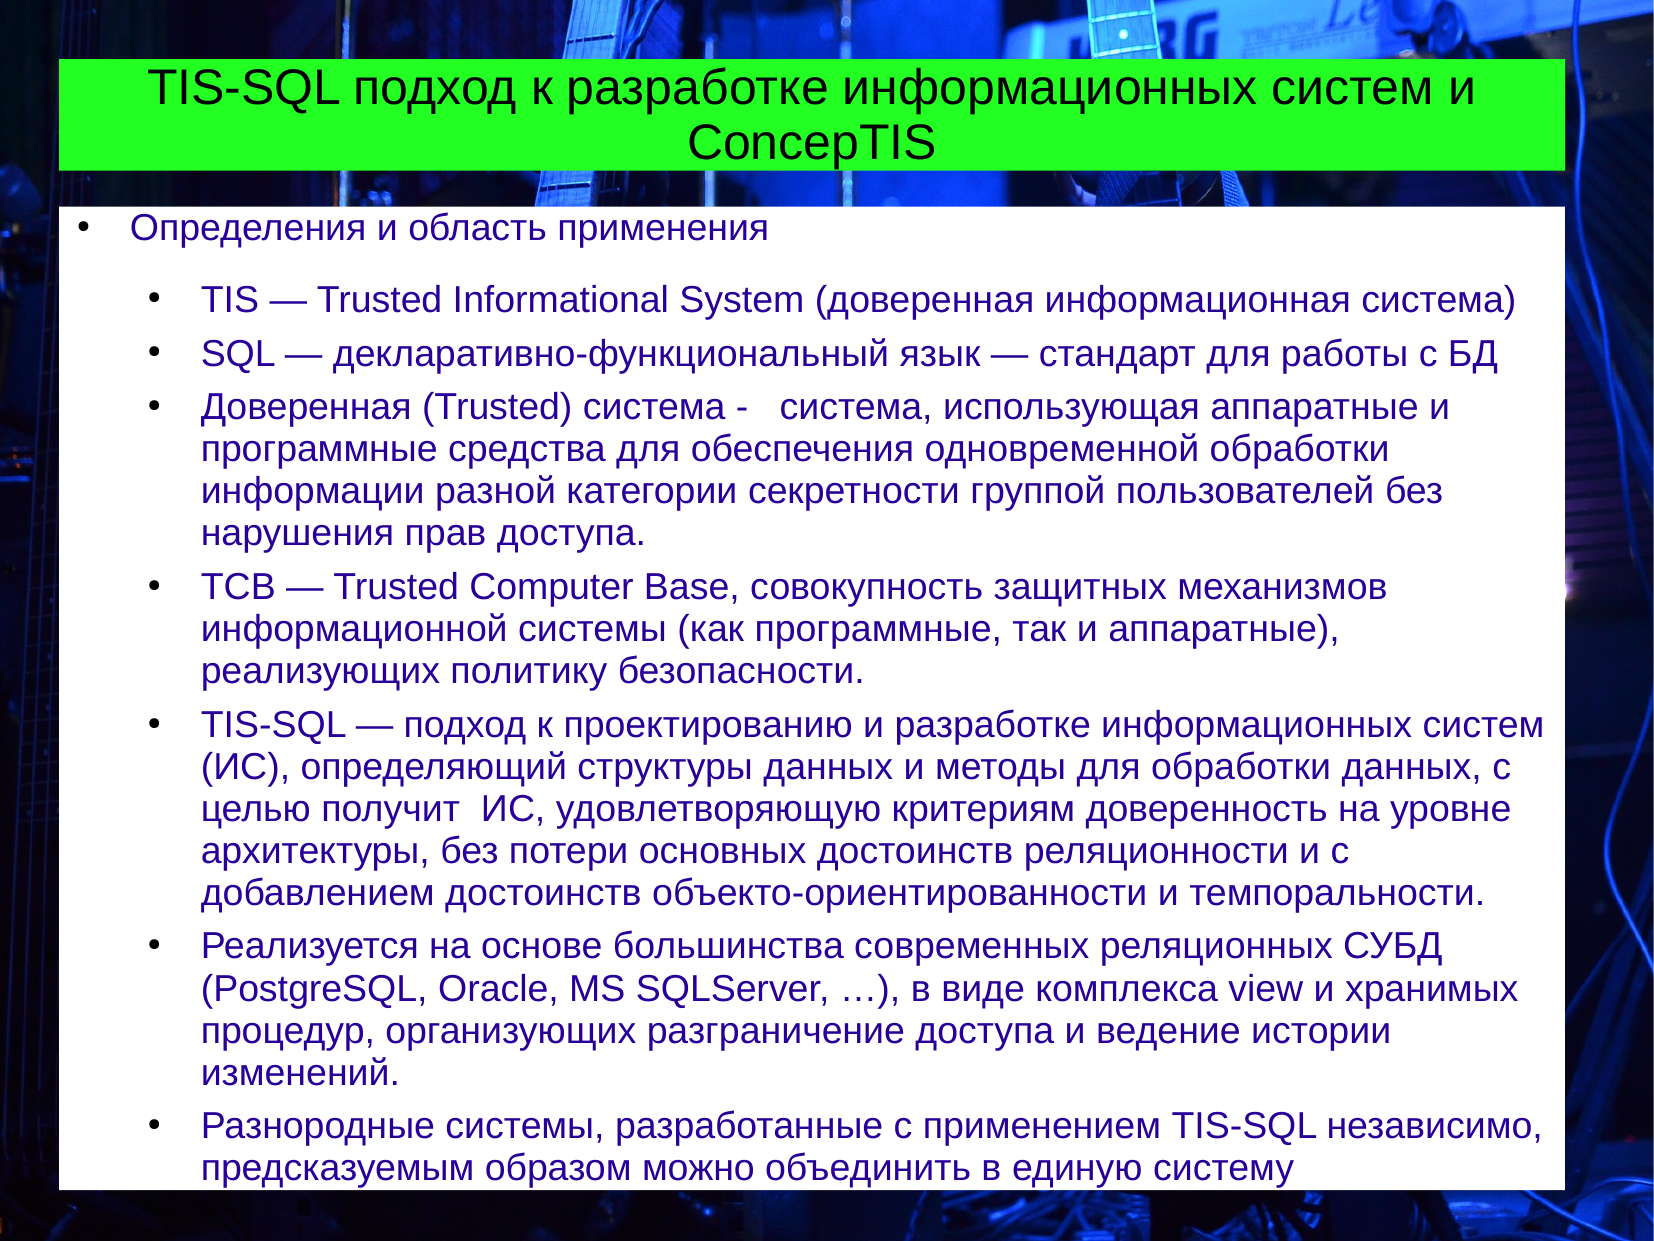

# TIS-SQL подход к разработке информационных систем и ConcepTIS
Определения и область применения
TIS — Trusted Informational System (доверенная информационная система)
SQL — декларативно-функциональный язык — стандарт для работы с БД
Доверенная (Trusted) система - система, использующая аппаратные и программные средства для обеспечения одновременной обработки информации разной категории секретности группой пользователей без нарушения прав доступа.
TCB — Trusted Computer Base, совокупность защитных механизмов информационной системы (как программные, так и аппаратные), реализующих политику безопасности.
TIS-SQL — подход к проектированию и разработке информационных систем (ИС), определяющий структуры данных и методы для обработки данных, с целью получит ИС, удовлетворяющую критериям доверенность на уровне архитектуры, без потери основных достоинств реляционности и с добавлением достоинств объекто-ориентированности и темпоральности.
Реализуется на основе большинства современных реляционных СУБД (PostgreSQL, Oracle, MS SQLServer, …), в виде комплекса view и хранимых процедур, организующих разграничение доступа и ведение истории изменений.
Разнородные системы, разработанные с применением TIS-SQL независимо, предсказуемым образом можно объединить в единую систему